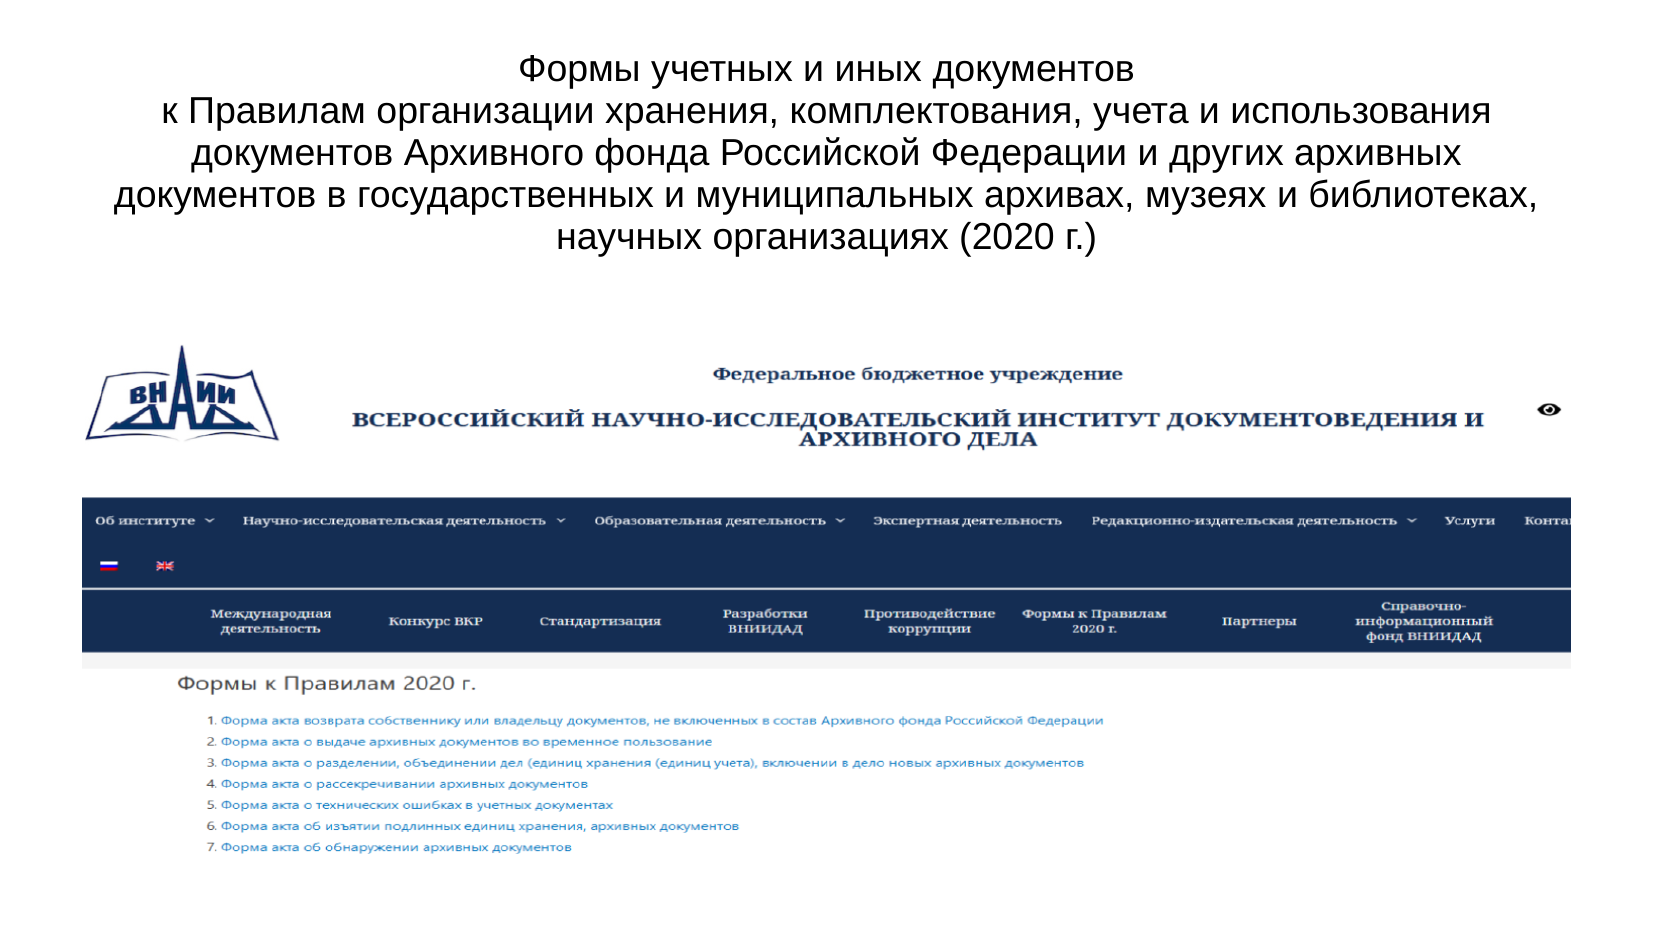

# Формы учетных и иных документов к Правилам организации хранения, комплектования, учета и использования документов Архивного фонда Российской Федерации и других архивных документов в государственных и муниципальных архивах, музеях и библиотеках, научных организациях (2020 г.)